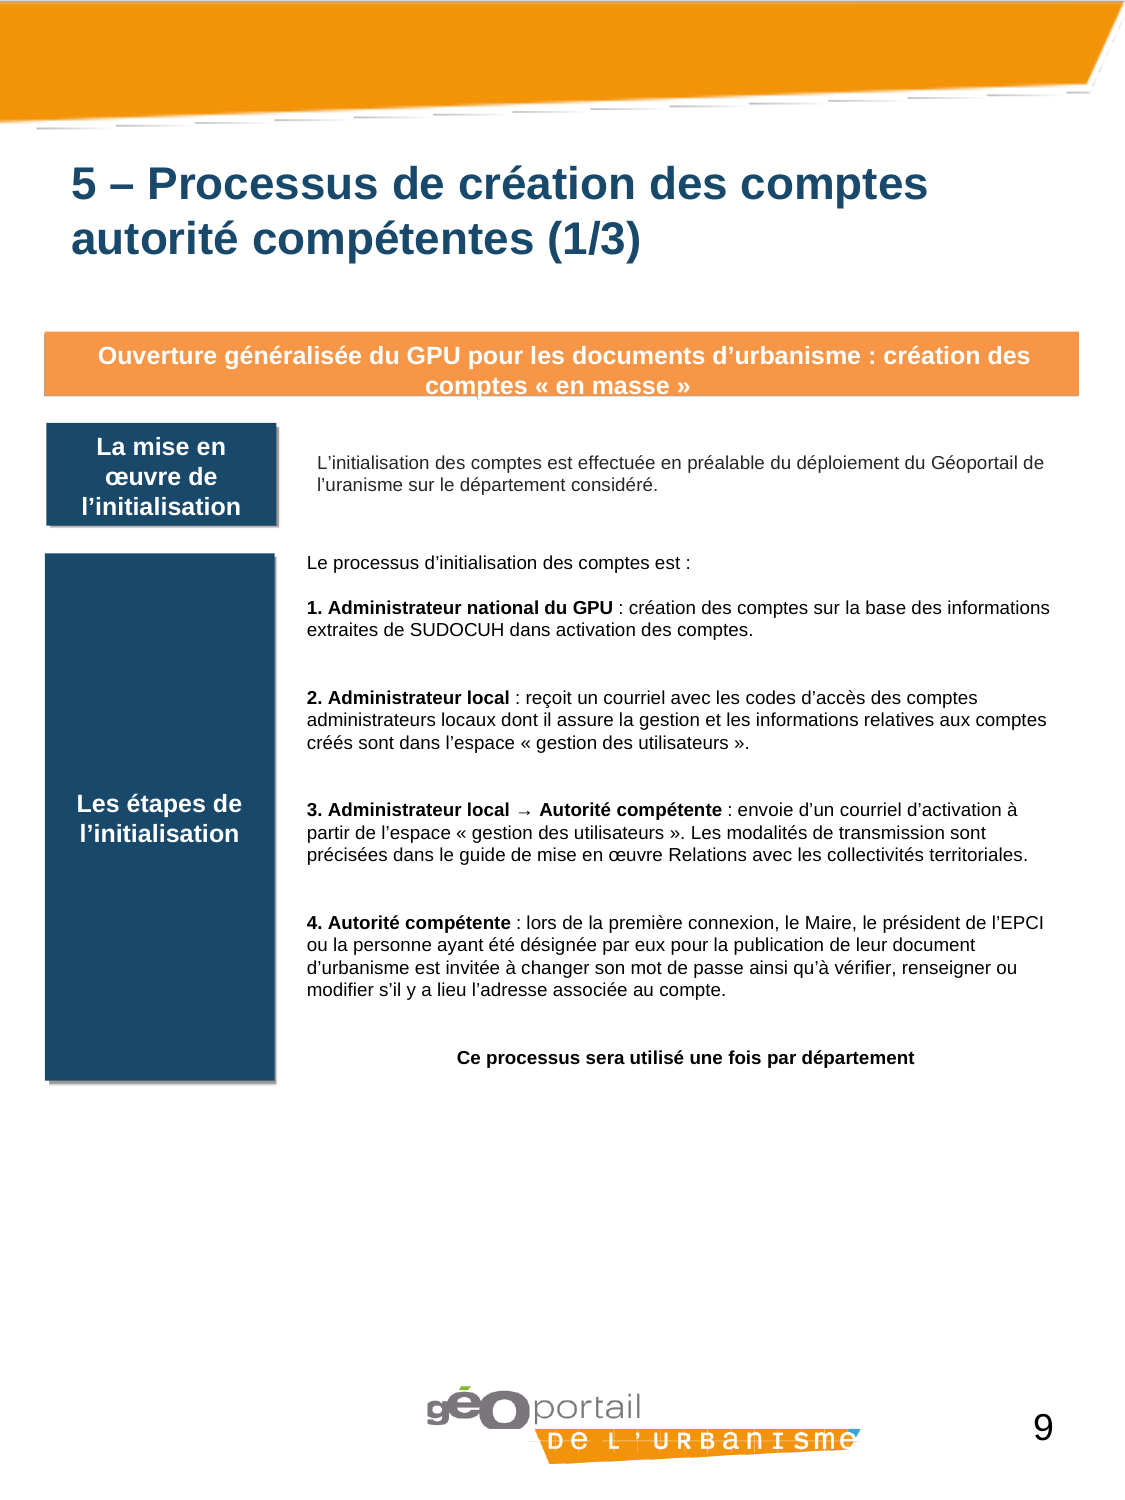

# 5 – Processus de création des comptes autorité compétentes (1/3)
 Ouverture généralisée du GPU pour les documents d’urbanisme : création des comptes « en masse »
La mise en œuvre de l’initialisation
L’initialisation des comptes est effectuée en préalable du déploiement du Géoportail de l’uranisme sur le département considéré.
Le processus d’initialisation des comptes est :
1. Administrateur national du GPU : création des comptes sur la base des informations extraites de SUDOCUH dans activation des comptes.
2. Administrateur local : reçoit un courriel avec les codes d’accès des comptes administrateurs locaux dont il assure la gestion et les informations relatives aux comptes créés sont dans l’espace « gestion des utilisateurs ».
3. Administrateur local → Autorité compétente : envoie d’un courriel d’activation à partir de l’espace « gestion des utilisateurs ». Les modalités de transmission sont précisées dans le guide de mise en œuvre Relations avec les collectivités territoriales.
4. Autorité compétente : lors de la première connexion, le Maire, le président de l’EPCI ou la personne ayant été désignée par eux pour la publication de leur document d’urbanisme est invitée à changer son mot de passe ainsi qu’à vérifier, renseigner ou modifier s’il y a lieu l’adresse associée au compte.
	Ce processus sera utilisé une fois par département
Les étapes de l’initialisation